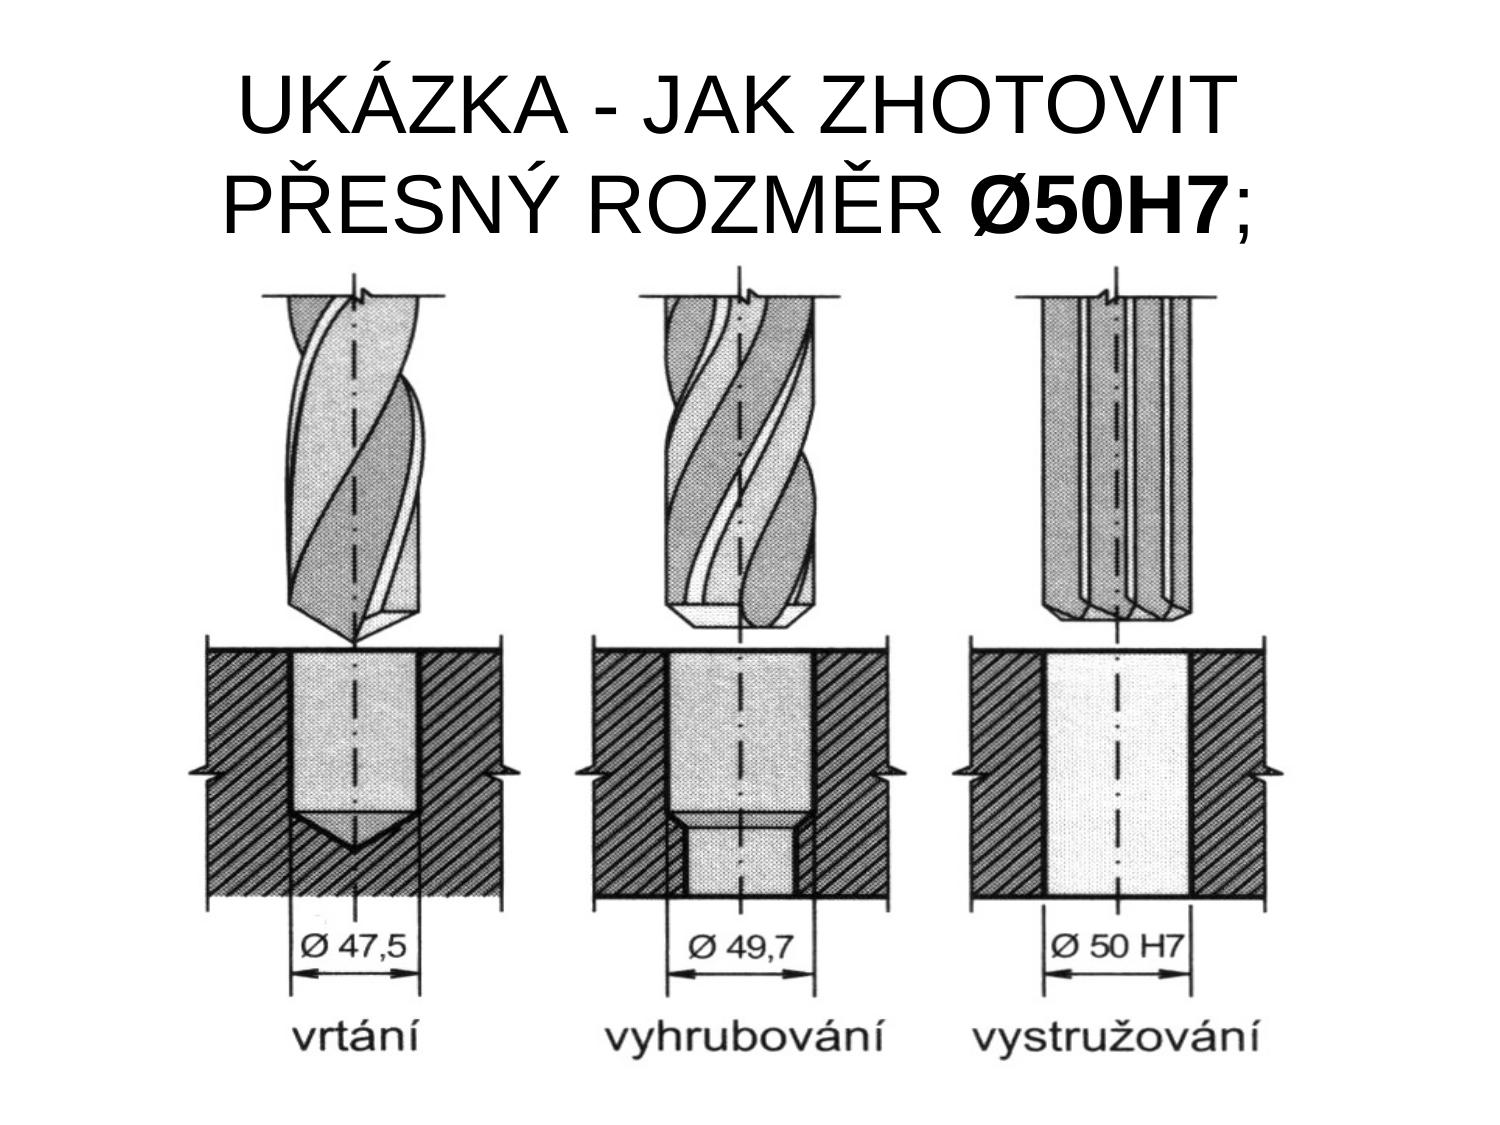

# UKÁZKA - JAK ZHOTOVIT PŘESNÝ ROZMĚR Ø50H7;